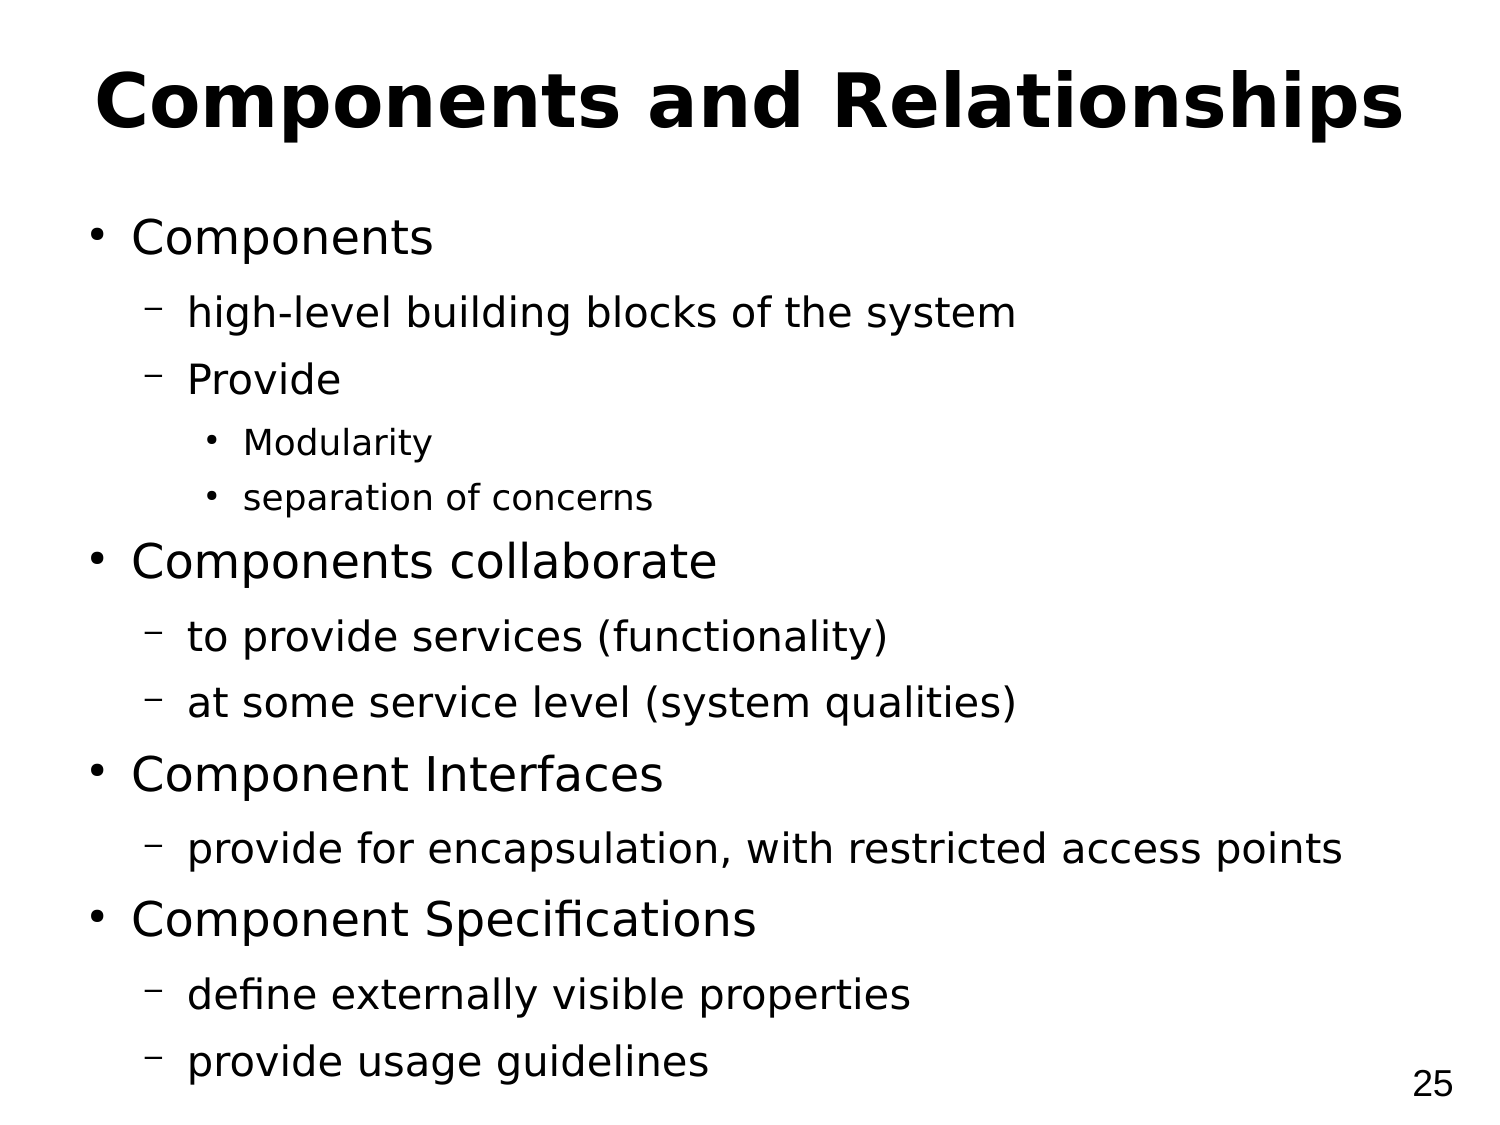

# Components and Relationships
Components
high-level building blocks of the system
Provide
Modularity
separation of concerns
Components collaborate
to provide services (functionality)
at some service level (system qualities)
Component Interfaces
provide for encapsulation, with restricted access points
Component Specifications
define externally visible properties
provide usage guidelines